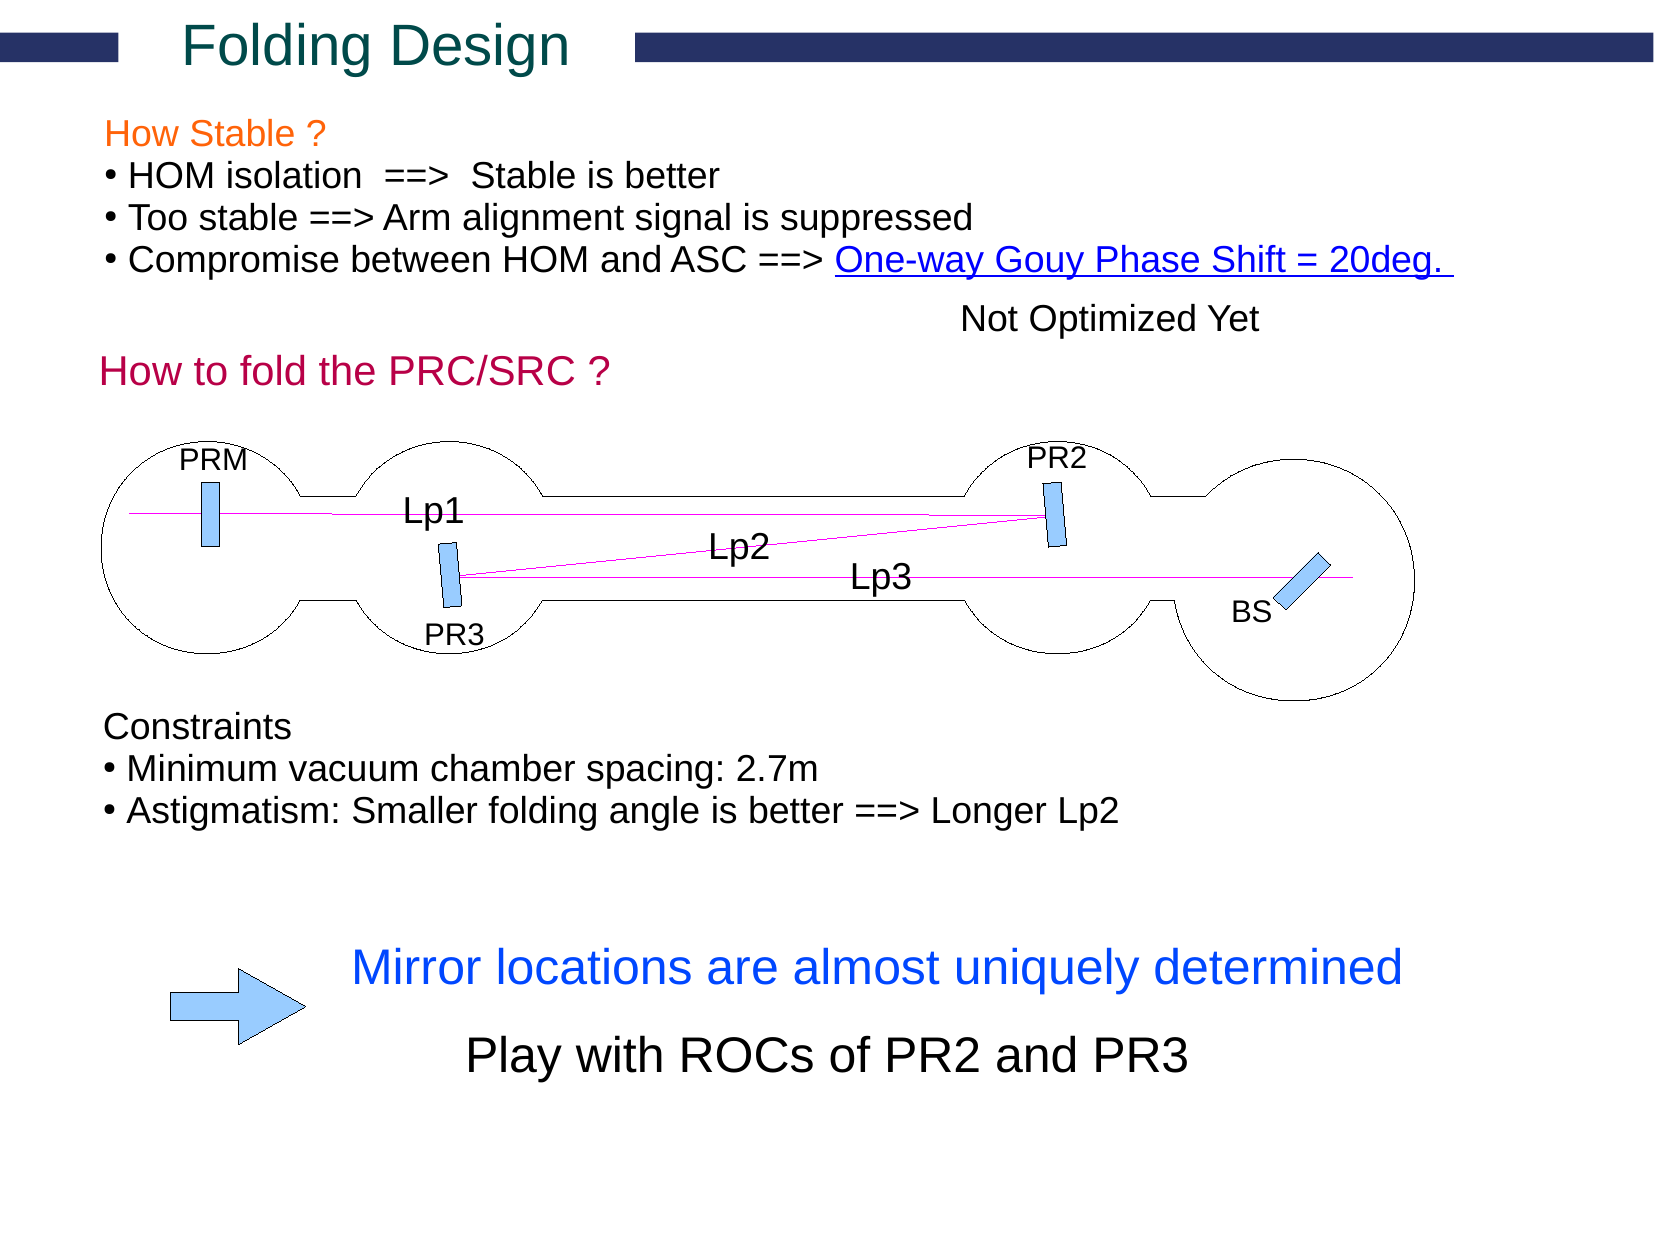

# Folding Design
How Stable ?
 HOM isolation ==> Stable is better
 Too stable ==> Arm alignment signal is suppressed
 Compromise between HOM and ASC ==> One-way Gouy Phase Shift = 20deg.
Not Optimized Yet
How to fold the PRC/SRC ?
PR2
PRM
Lp1
Lp2
Lp3
BS
PR3
Constraints
 Minimum vacuum chamber spacing: 2.7m
 Astigmatism: Smaller folding angle is better ==> Longer Lp2
Mirror locations are almost uniquely determined
Play with ROCs of PR2 and PR3